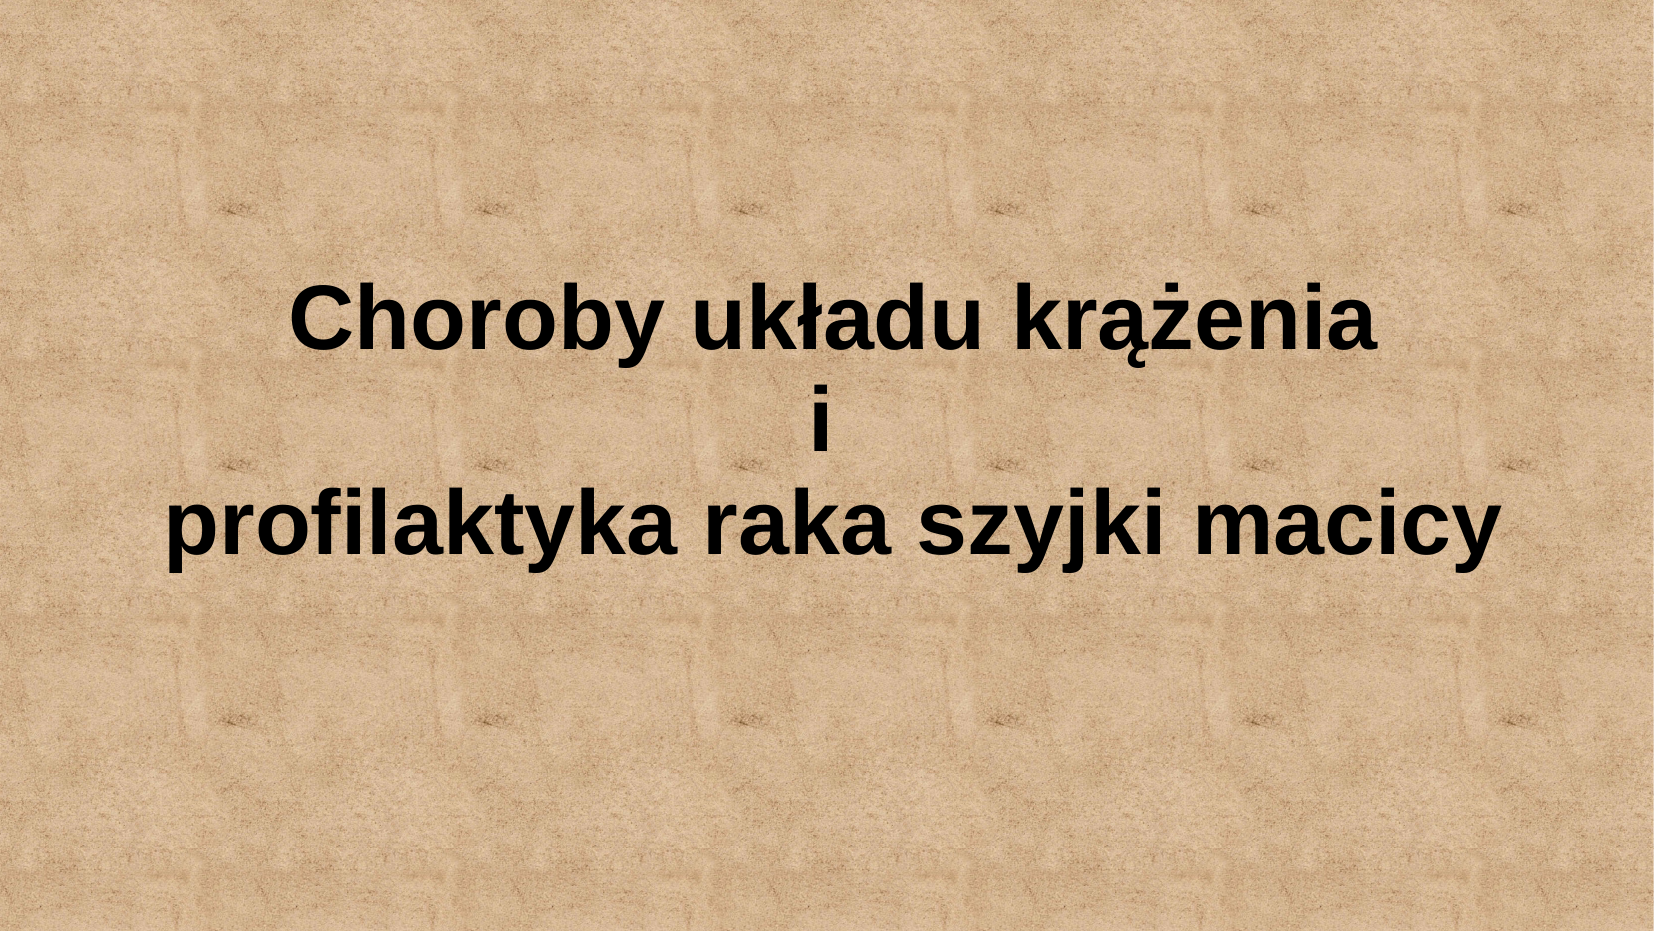

# Choroby układu krążenia i profilaktyka raka szyjki macicy